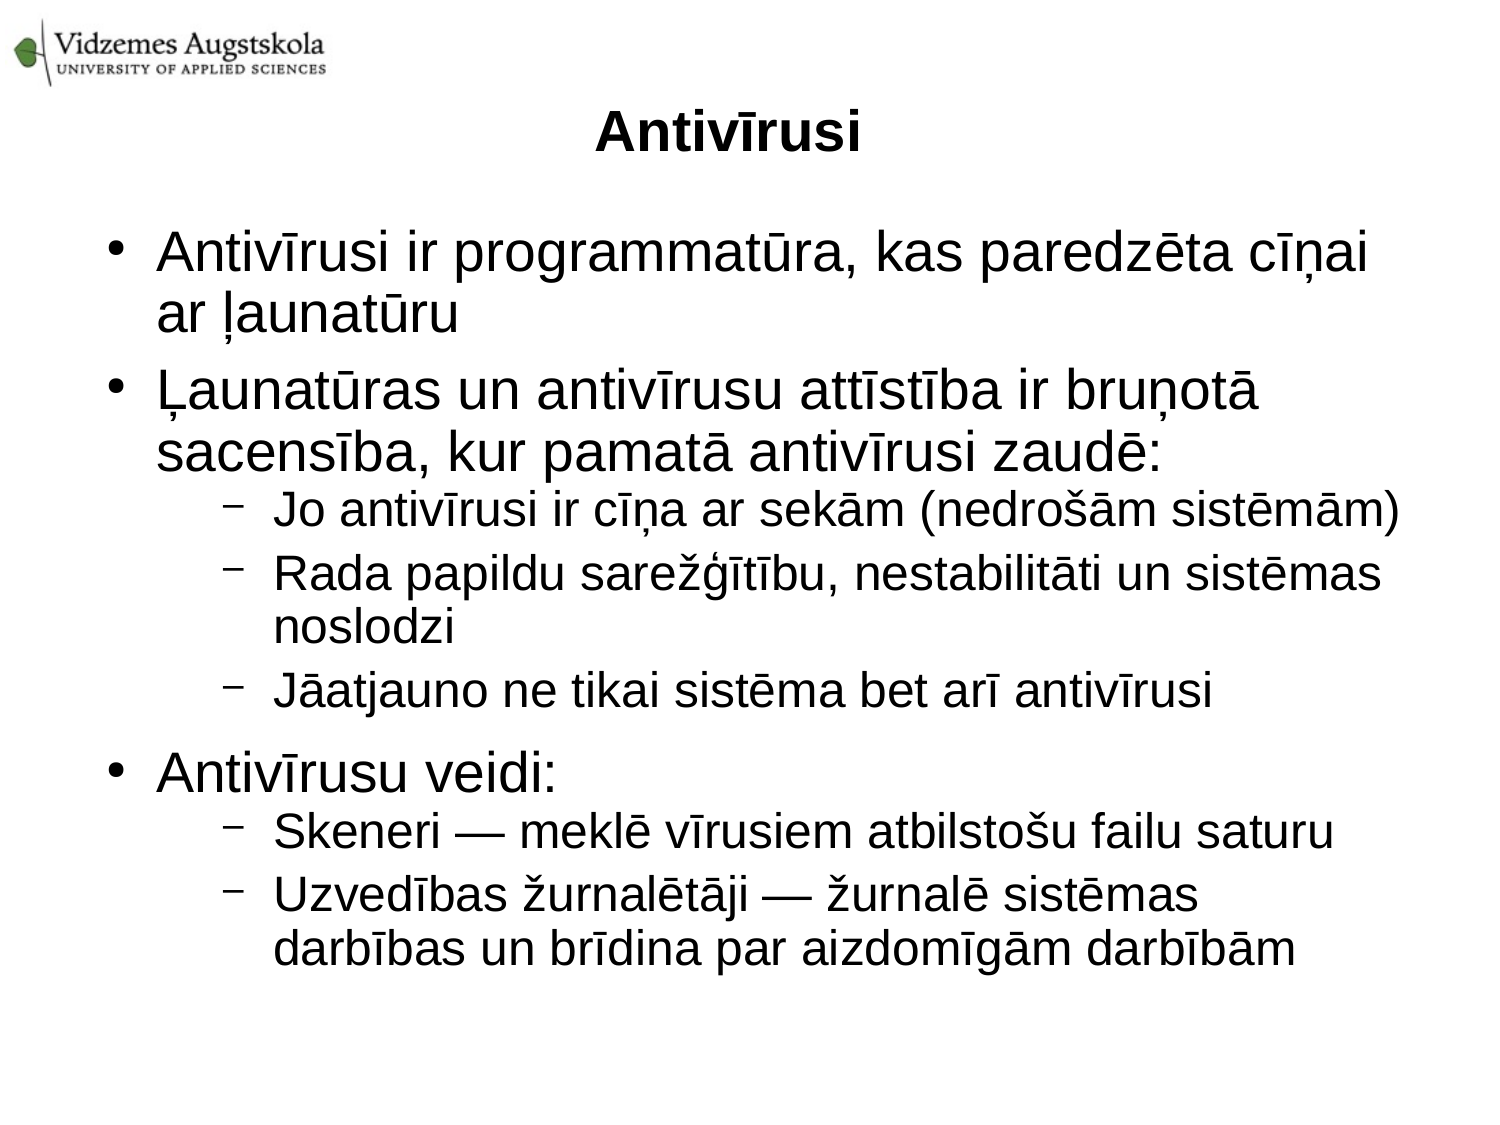

# Antivīrusi
Antivīrusi ir programmatūra, kas paredzēta cīņai ar ļaunatūru
Ļaunatūras un antivīrusu attīstība ir bruņotā sacensība, kur pamatā antivīrusi zaudē:
Jo antivīrusi ir cīņa ar sekām (nedrošām sistēmām)
Rada papildu sarežģītību, nestabilitāti un sistēmas noslodzi
Jāatjauno ne tikai sistēma bet arī antivīrusi
Antivīrusu veidi:
Skeneri — meklē vīrusiem atbilstošu failu saturu
Uzvedības žurnalētāji — žurnalē sistēmas darbības un brīdina par aizdomīgām darbībām